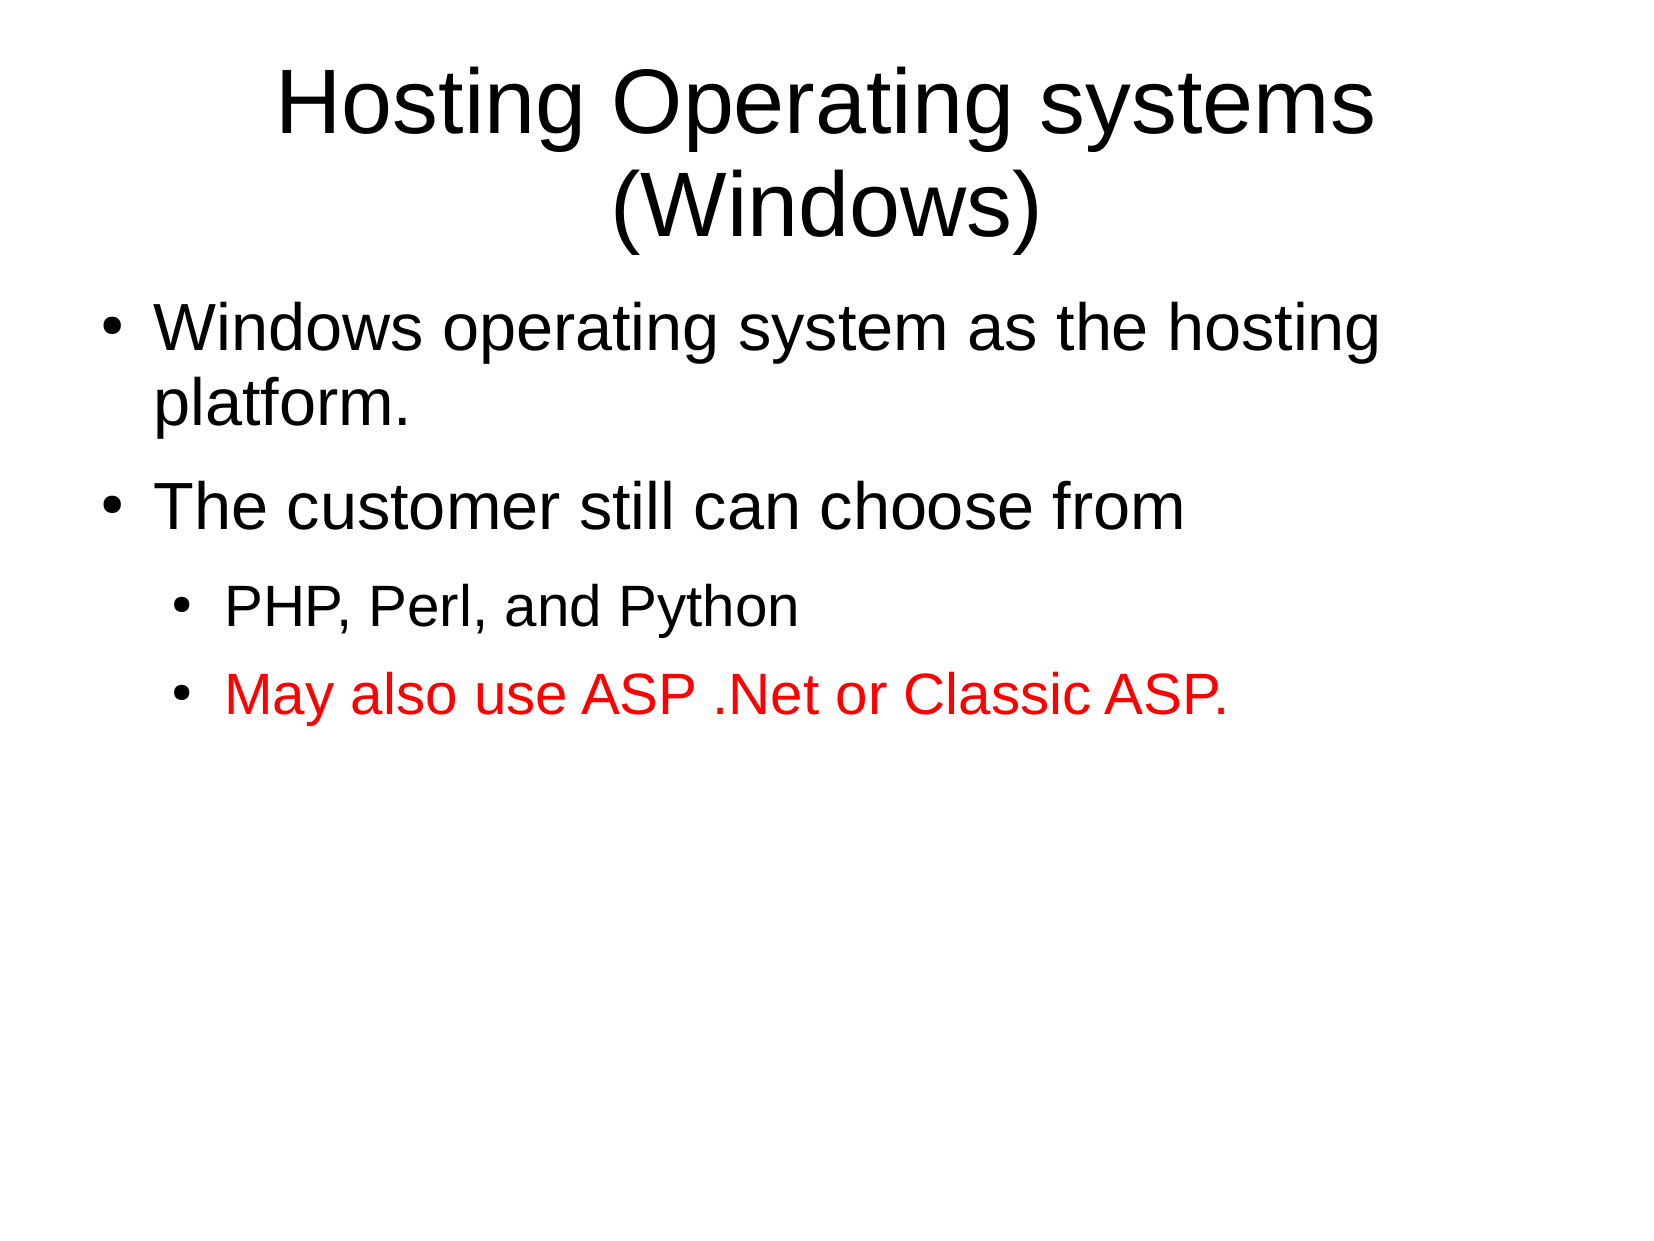

# Hosting Operating systems (Windows)
Windows operating system as the hosting platform.
The customer still can choose from
PHP, Perl, and Python
May also use ASP .Net or Classic ASP.